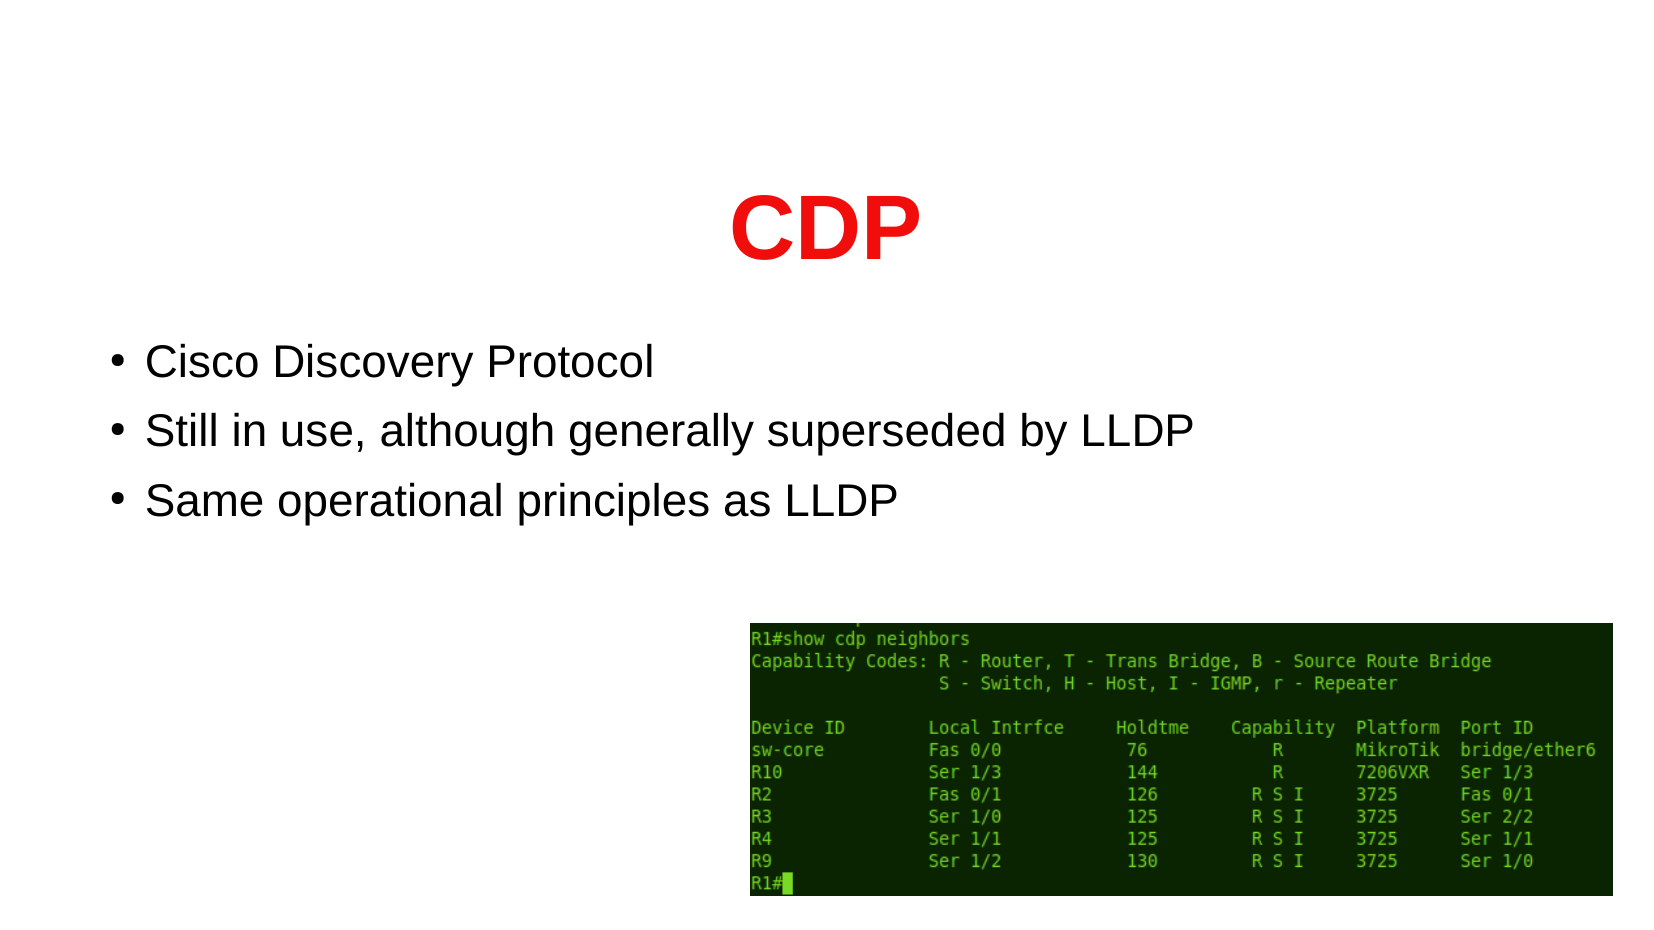

# CDP
Cisco Discovery Protocol
Still in use, although generally superseded by LLDP
Same operational principles as LLDP